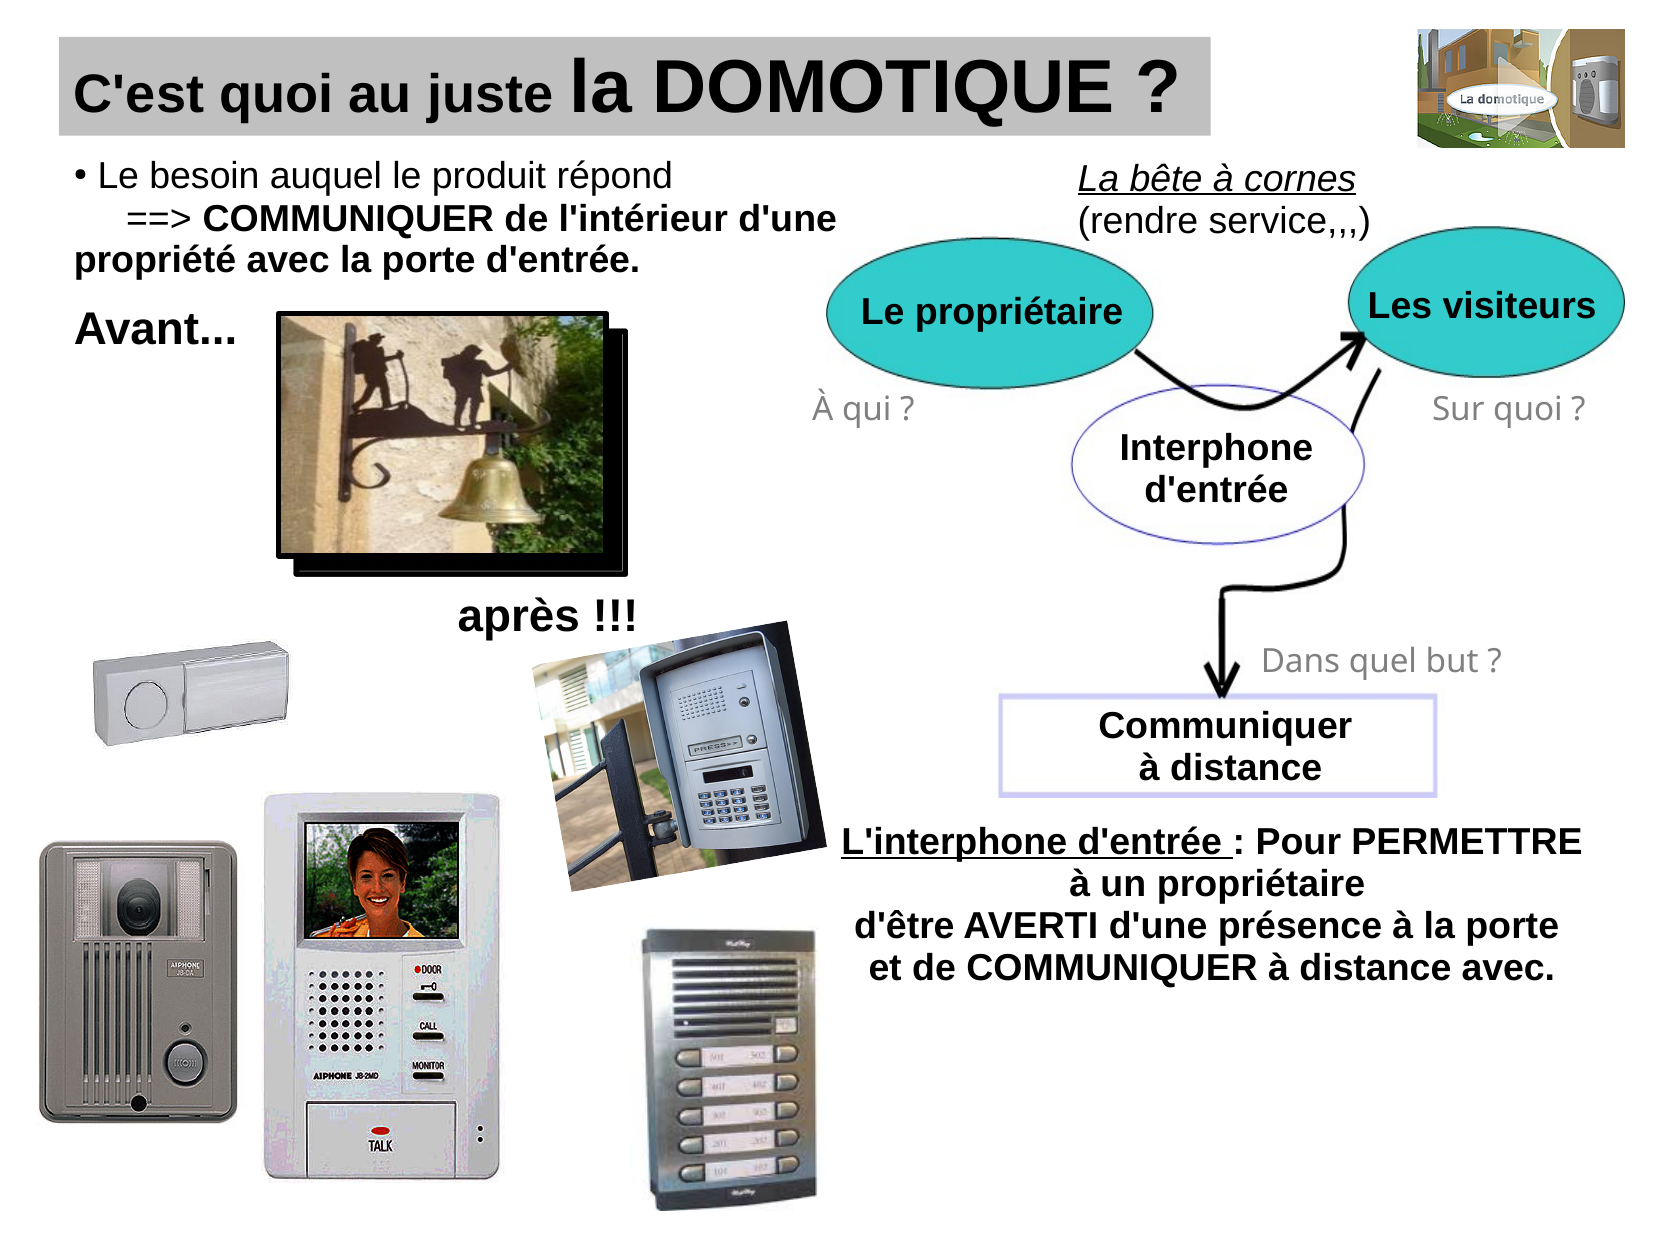

C'est quoi au juste la DOMOTIQUE ?
 Le besoin auquel le produit répond
 ==> COMMUNIQUER de l'intérieur d'une propriété avec la porte d'entrée.
La bête à cornes
(rendre service,,,)
Les visiteurs
Le propriétaire
Avant...
À qui ?
Sur quoi ?
Interphone
d'entrée
après !!!
Dans quel but ?
Communiquer
 à distance
L'interphone d'entrée : Pour PERMETTRE
 à un propriétaire
d'être AVERTI d'une présence à la porte
et de COMMUNIQUER à distance avec.